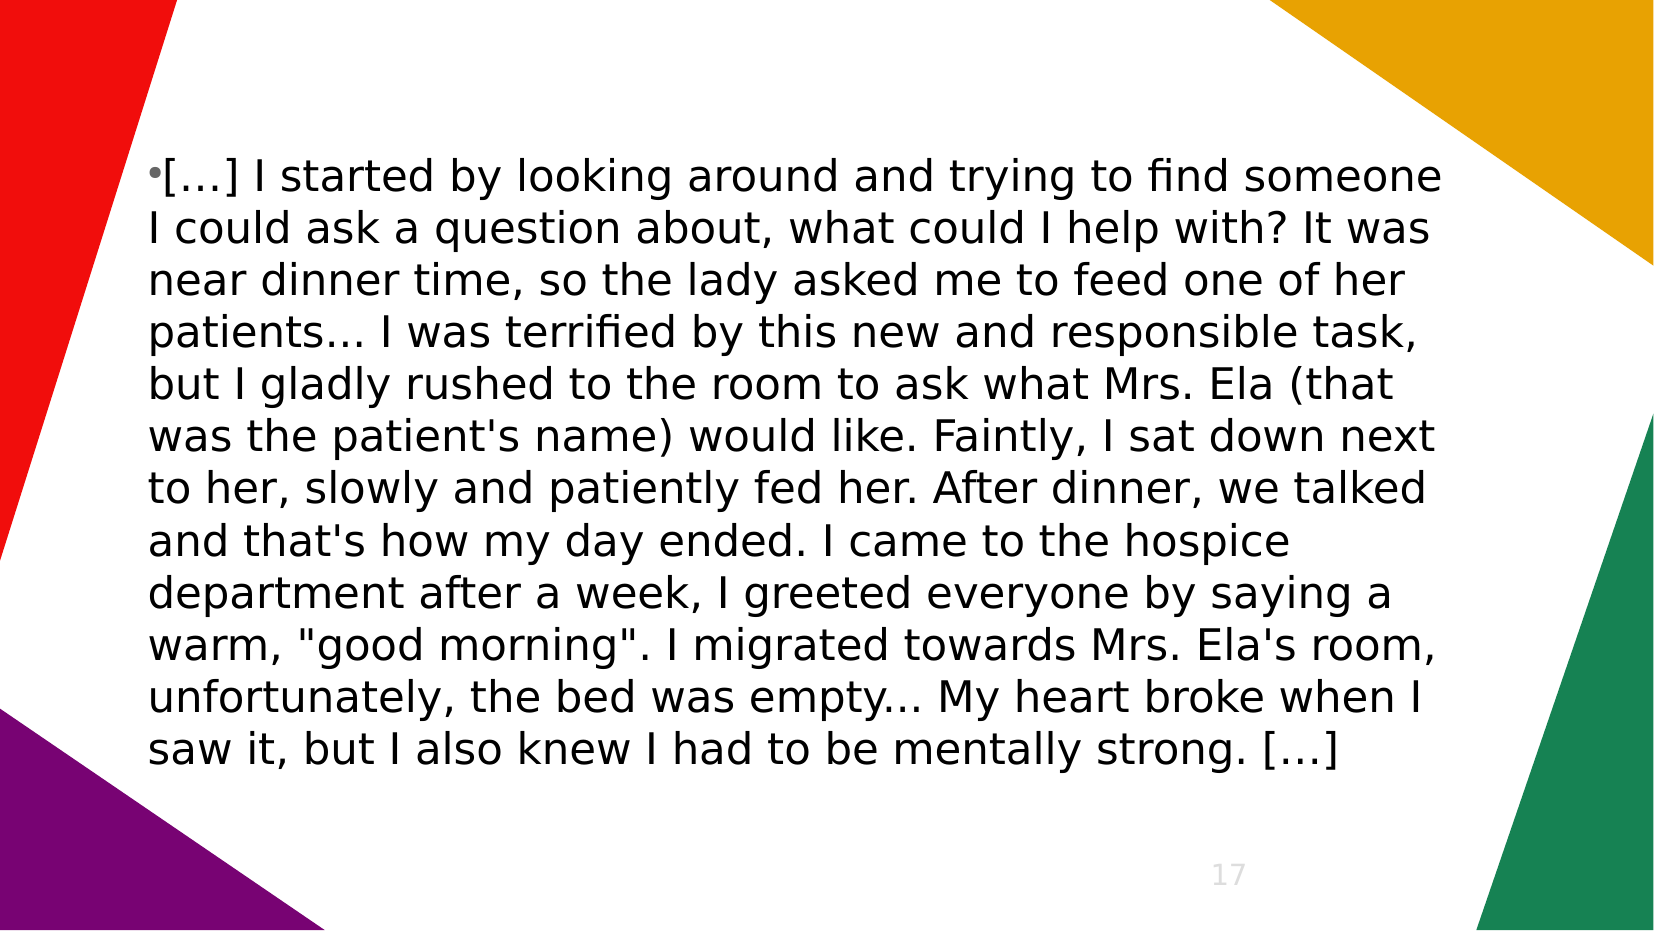

# […] I started by looking around and trying to find someone I could ask a question about, what could I help with? It was near dinner time, so the lady asked me to feed one of her patients... I was terrified by this new and responsible task, but I gladly rushed to the room to ask what Mrs. Ela (that was the patient's name) would like. Faintly, I sat down next to her, slowly and patiently fed her. After dinner, we talked and that's how my day ended. I came to the hospice department after a week, I greeted everyone by saying a warm, "good morning". I migrated towards Mrs. Ela's room, unfortunately, the bed was empty... My heart broke when I saw it, but I also knew I had to be mentally strong. […]